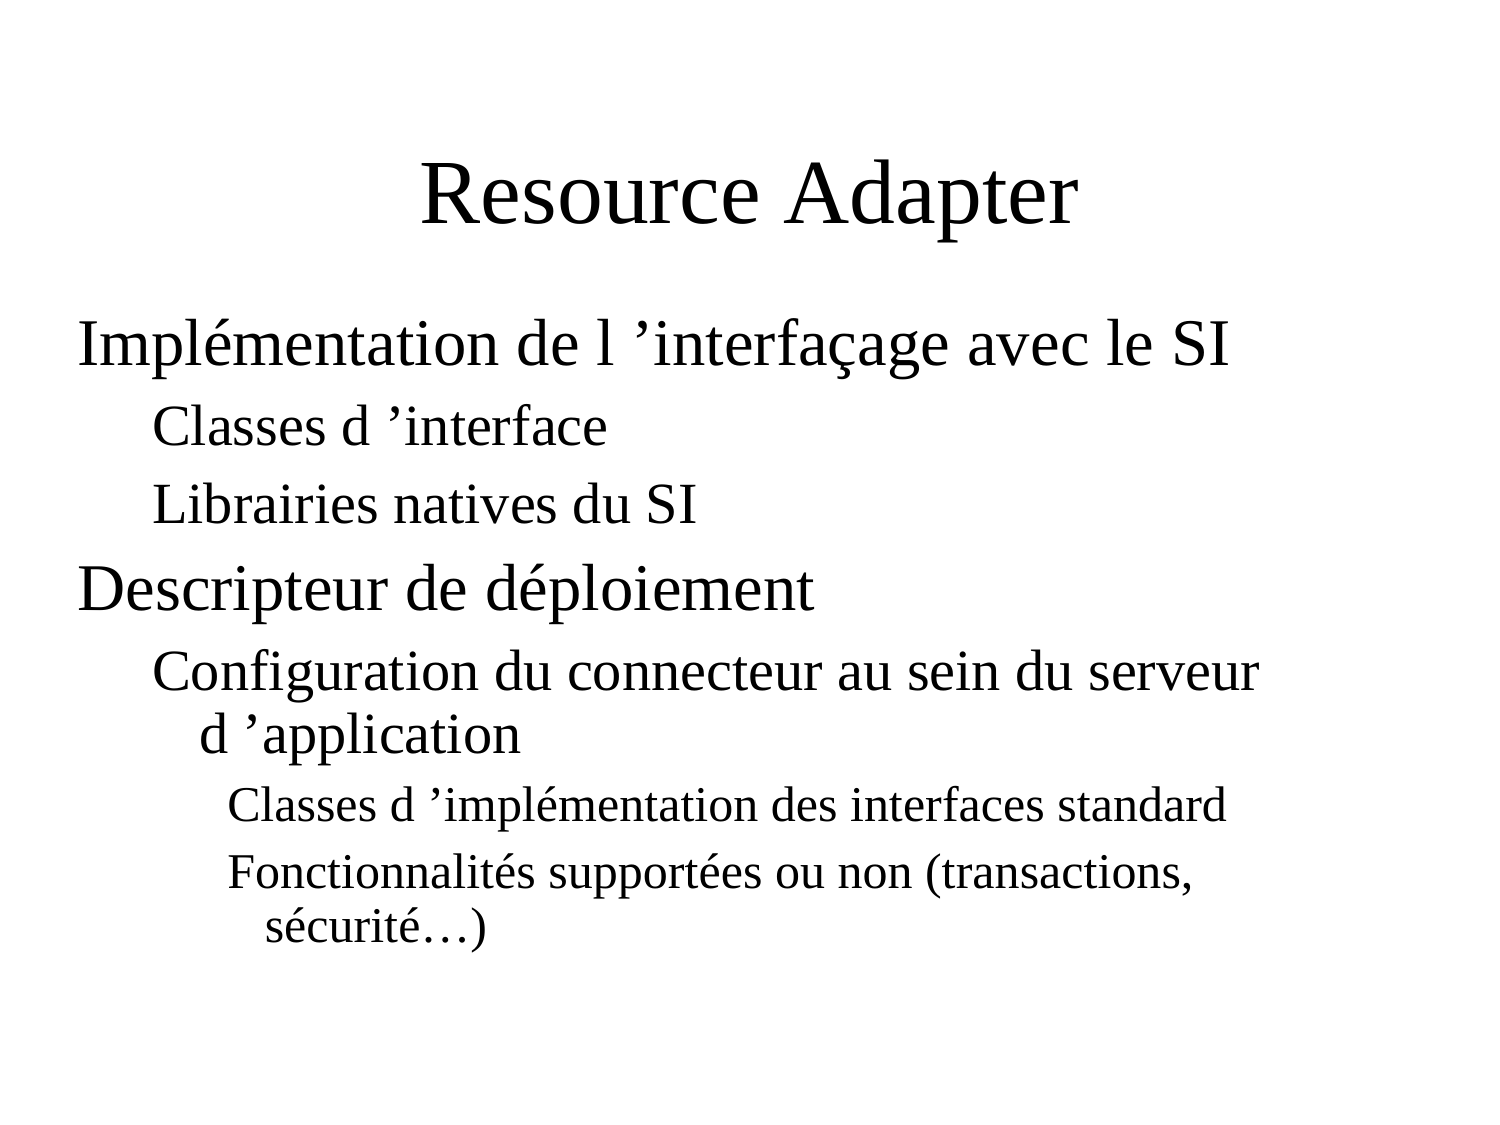

# Resource Adapter
Implémentation de l ’interfaçage avec le SI
Classes d ’interface
Librairies natives du SI
Descripteur de déploiement
Configuration du connecteur au sein du serveur d ’application
Classes d ’implémentation des interfaces standard
Fonctionnalités supportées ou non (transactions, sécurité…)